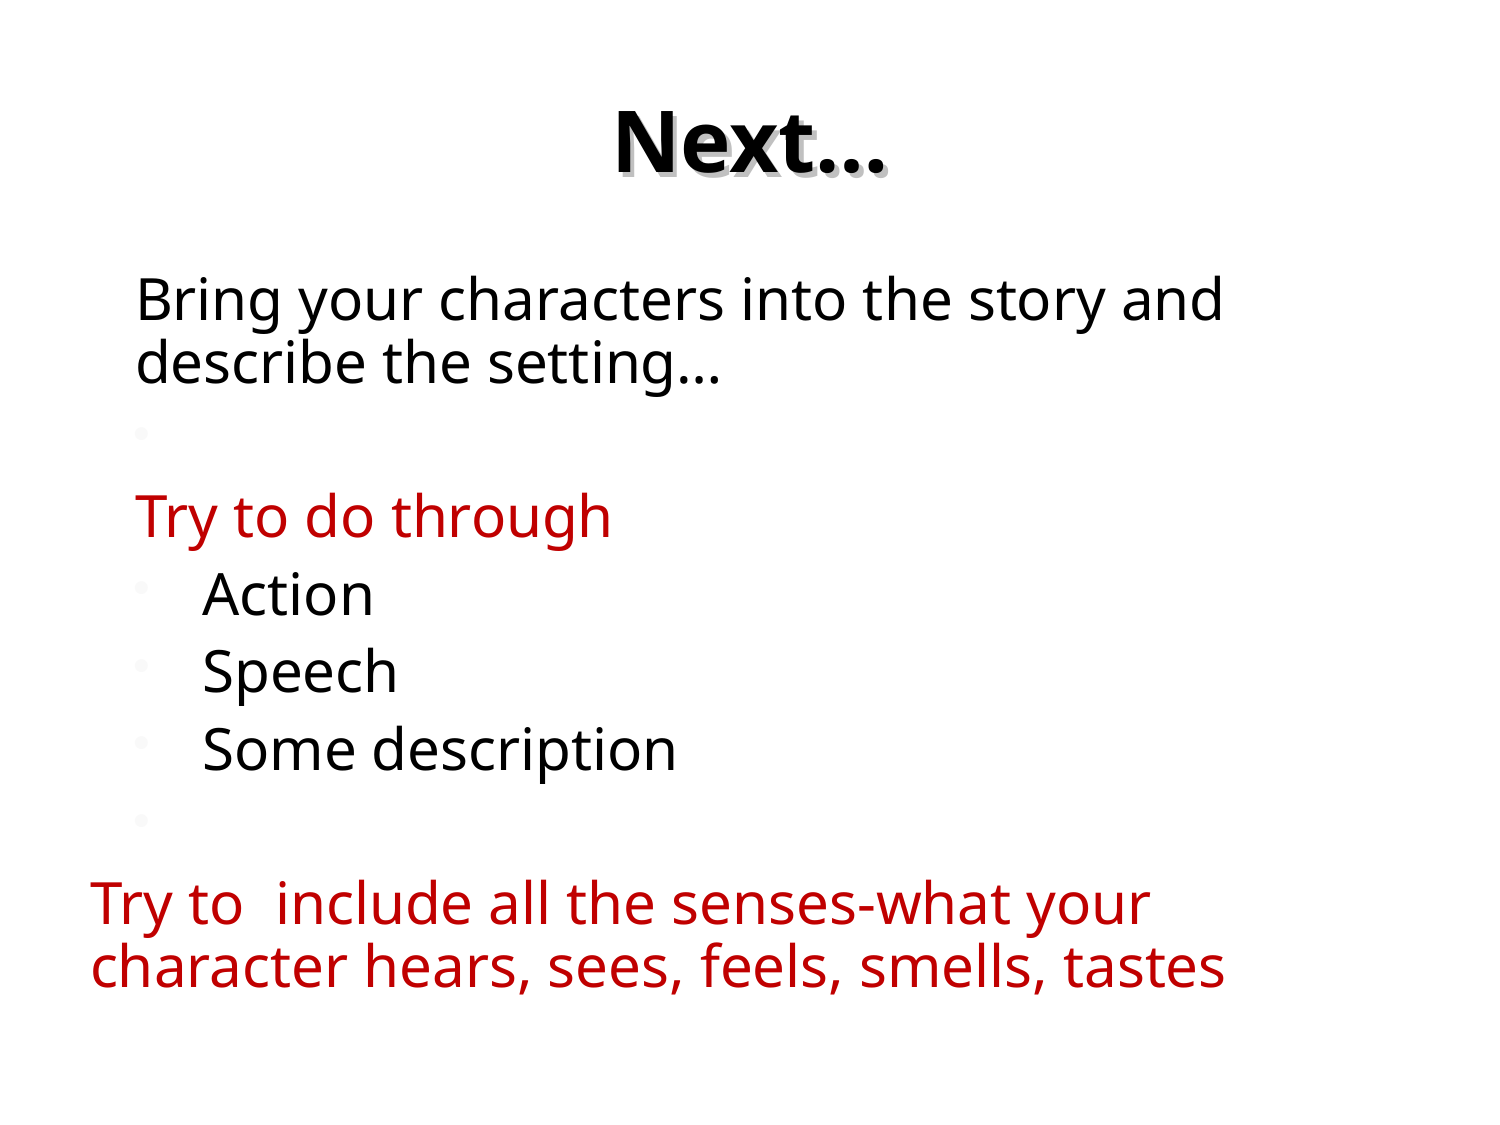

# Next…
Bring your characters into the story and describe the setting…
Try to do through
Action
Speech
Some description
Try to include all the senses-what your character hears, sees, feels, smells, tastes